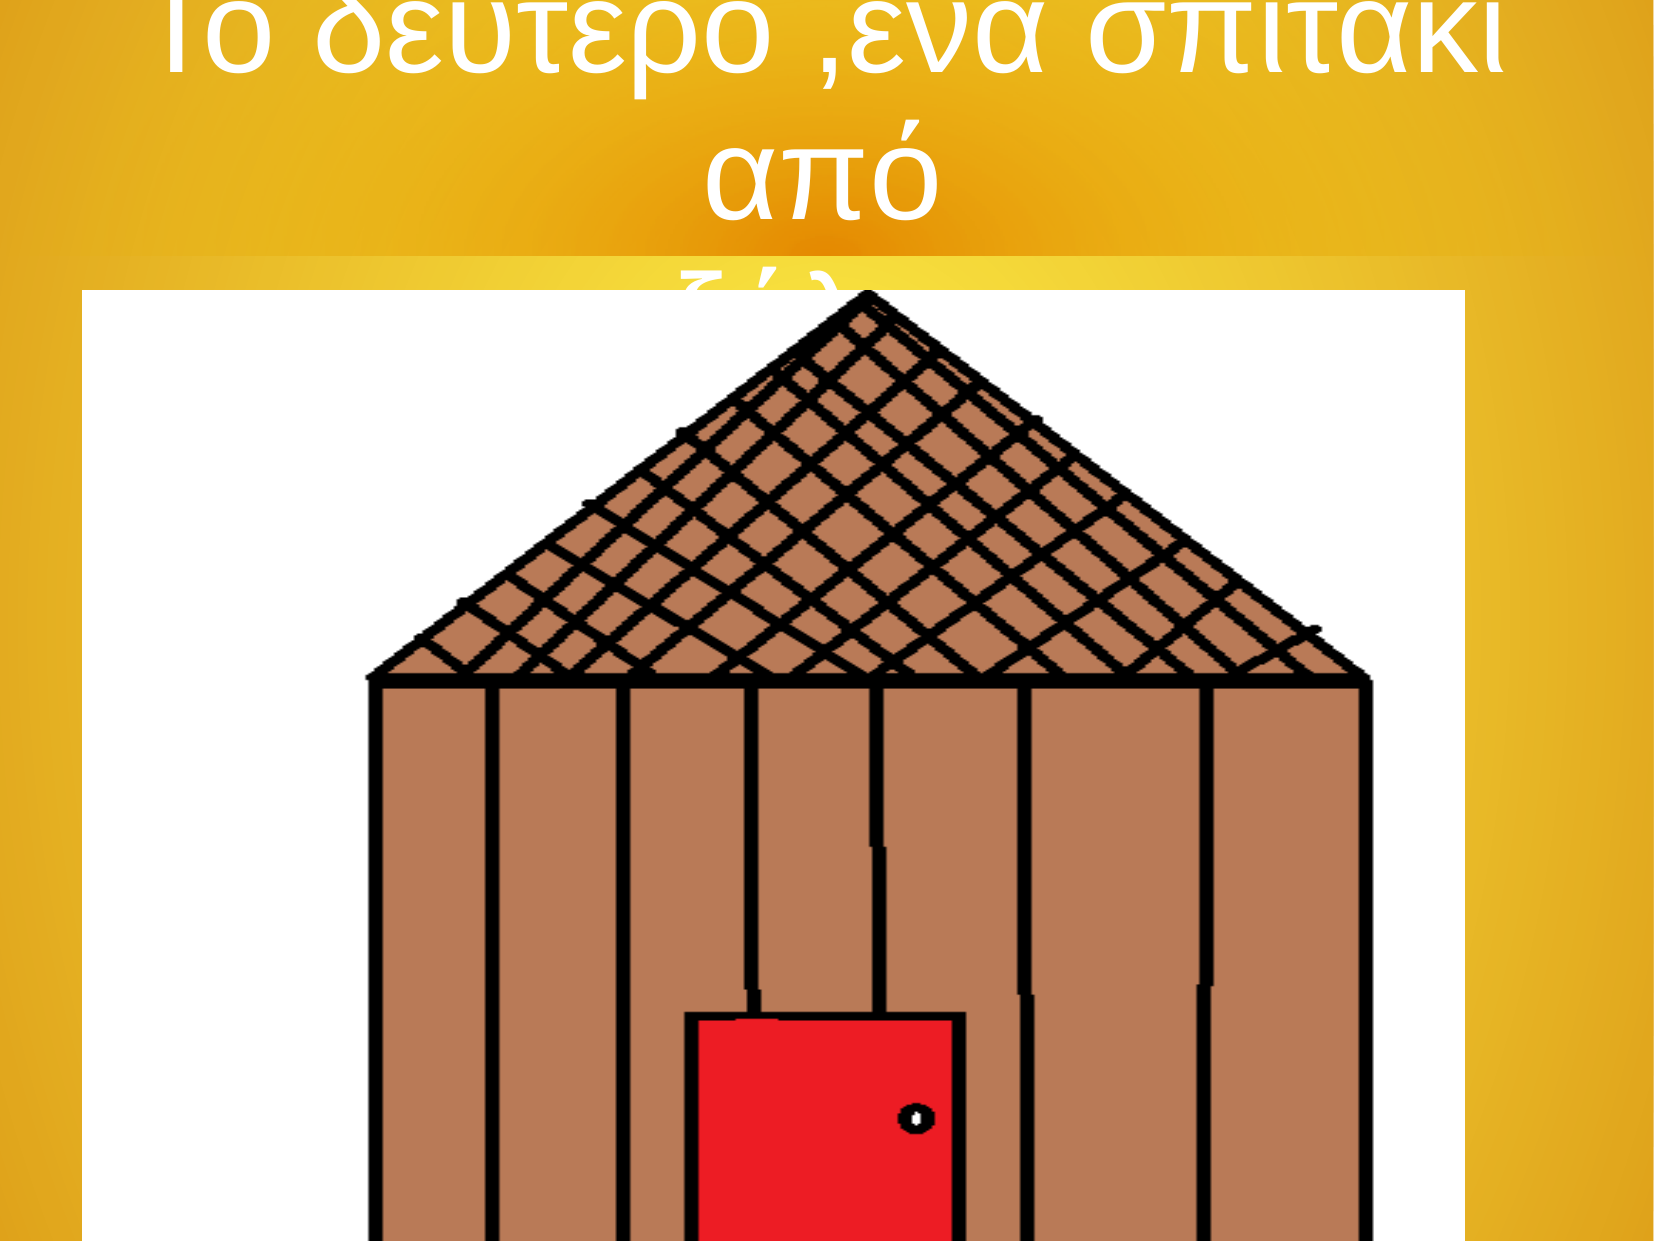

# Το δεύτερο ,ένα σπιτάκι από ξύλο.